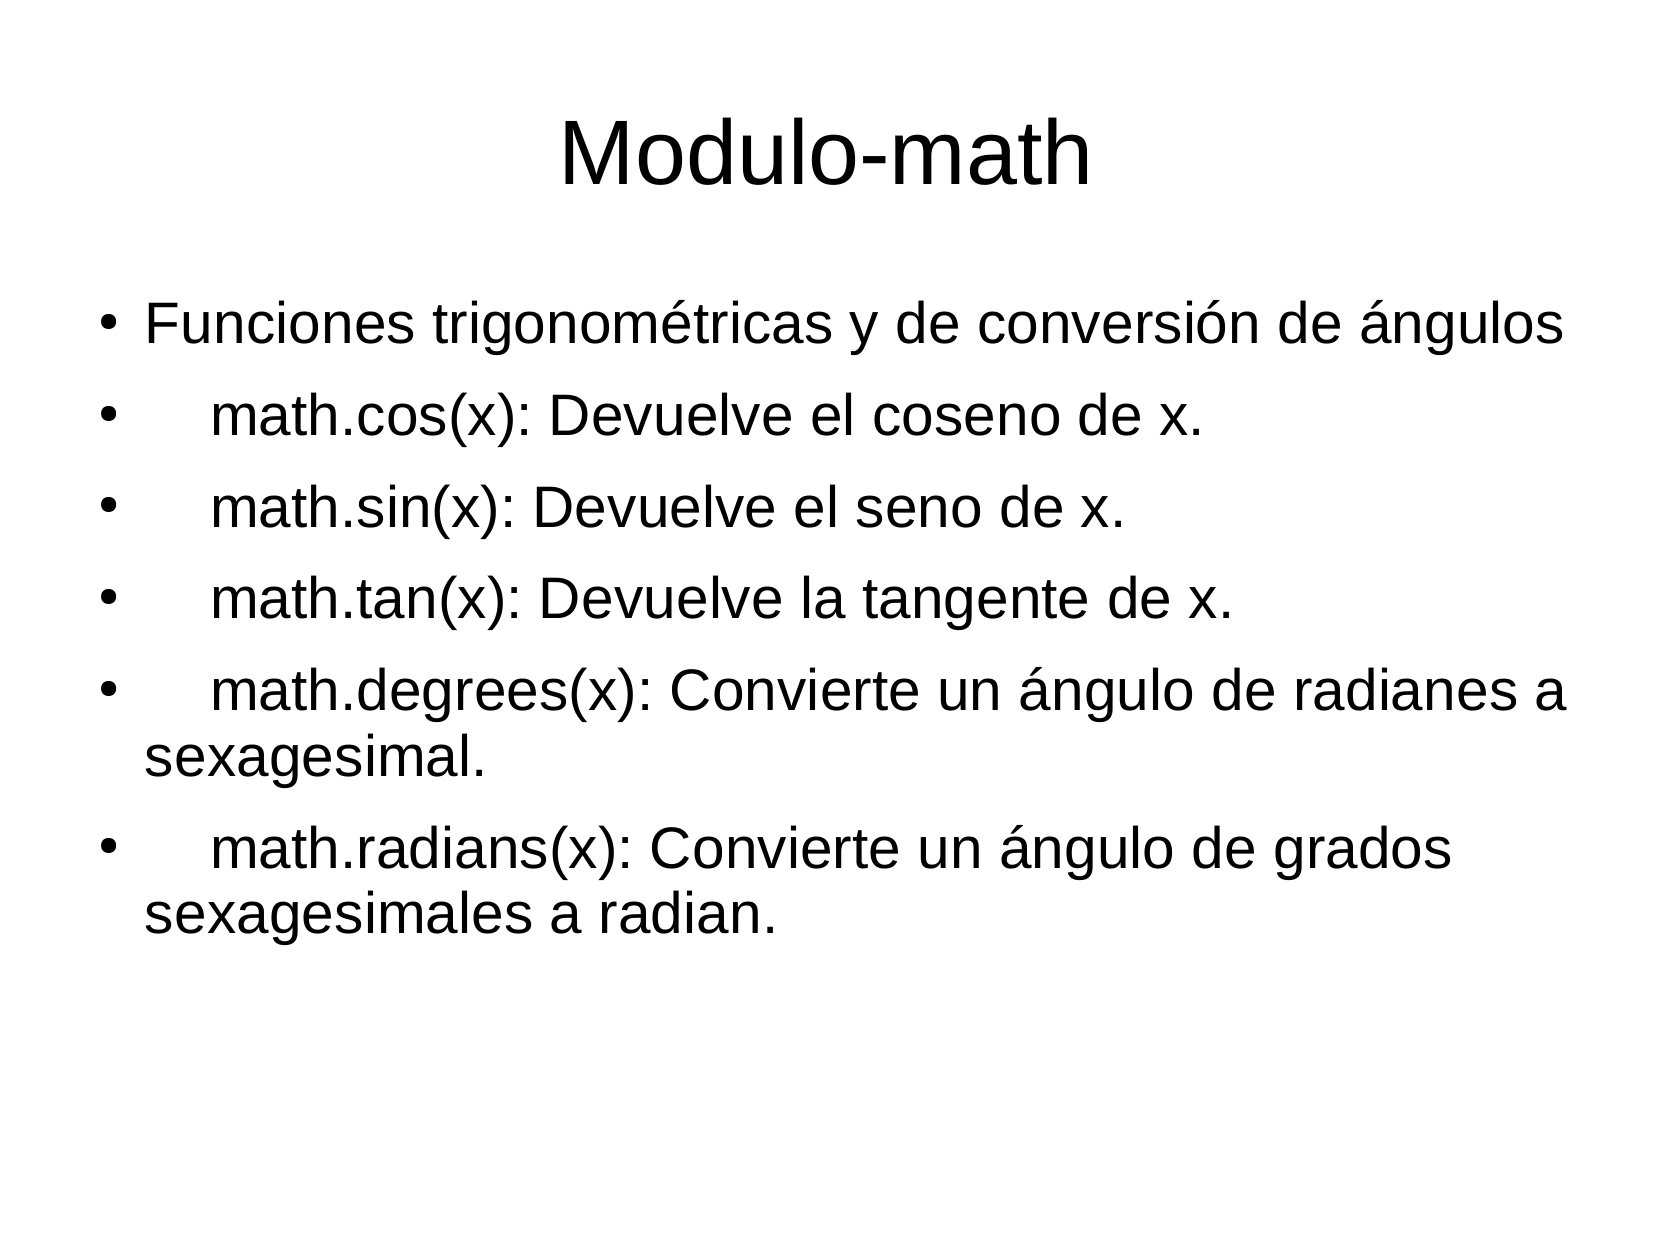

# Modulo-math
Funciones trigonométricas y de conversión de ángulos
 math.cos(x): Devuelve el coseno de x.
 math.sin(x): Devuelve el seno de x.
 math.tan(x): Devuelve la tangente de x.
 math.degrees(x): Convierte un ángulo de radianes a sexagesimal.
 math.radians(x): Convierte un ángulo de grados sexagesimales a radian.